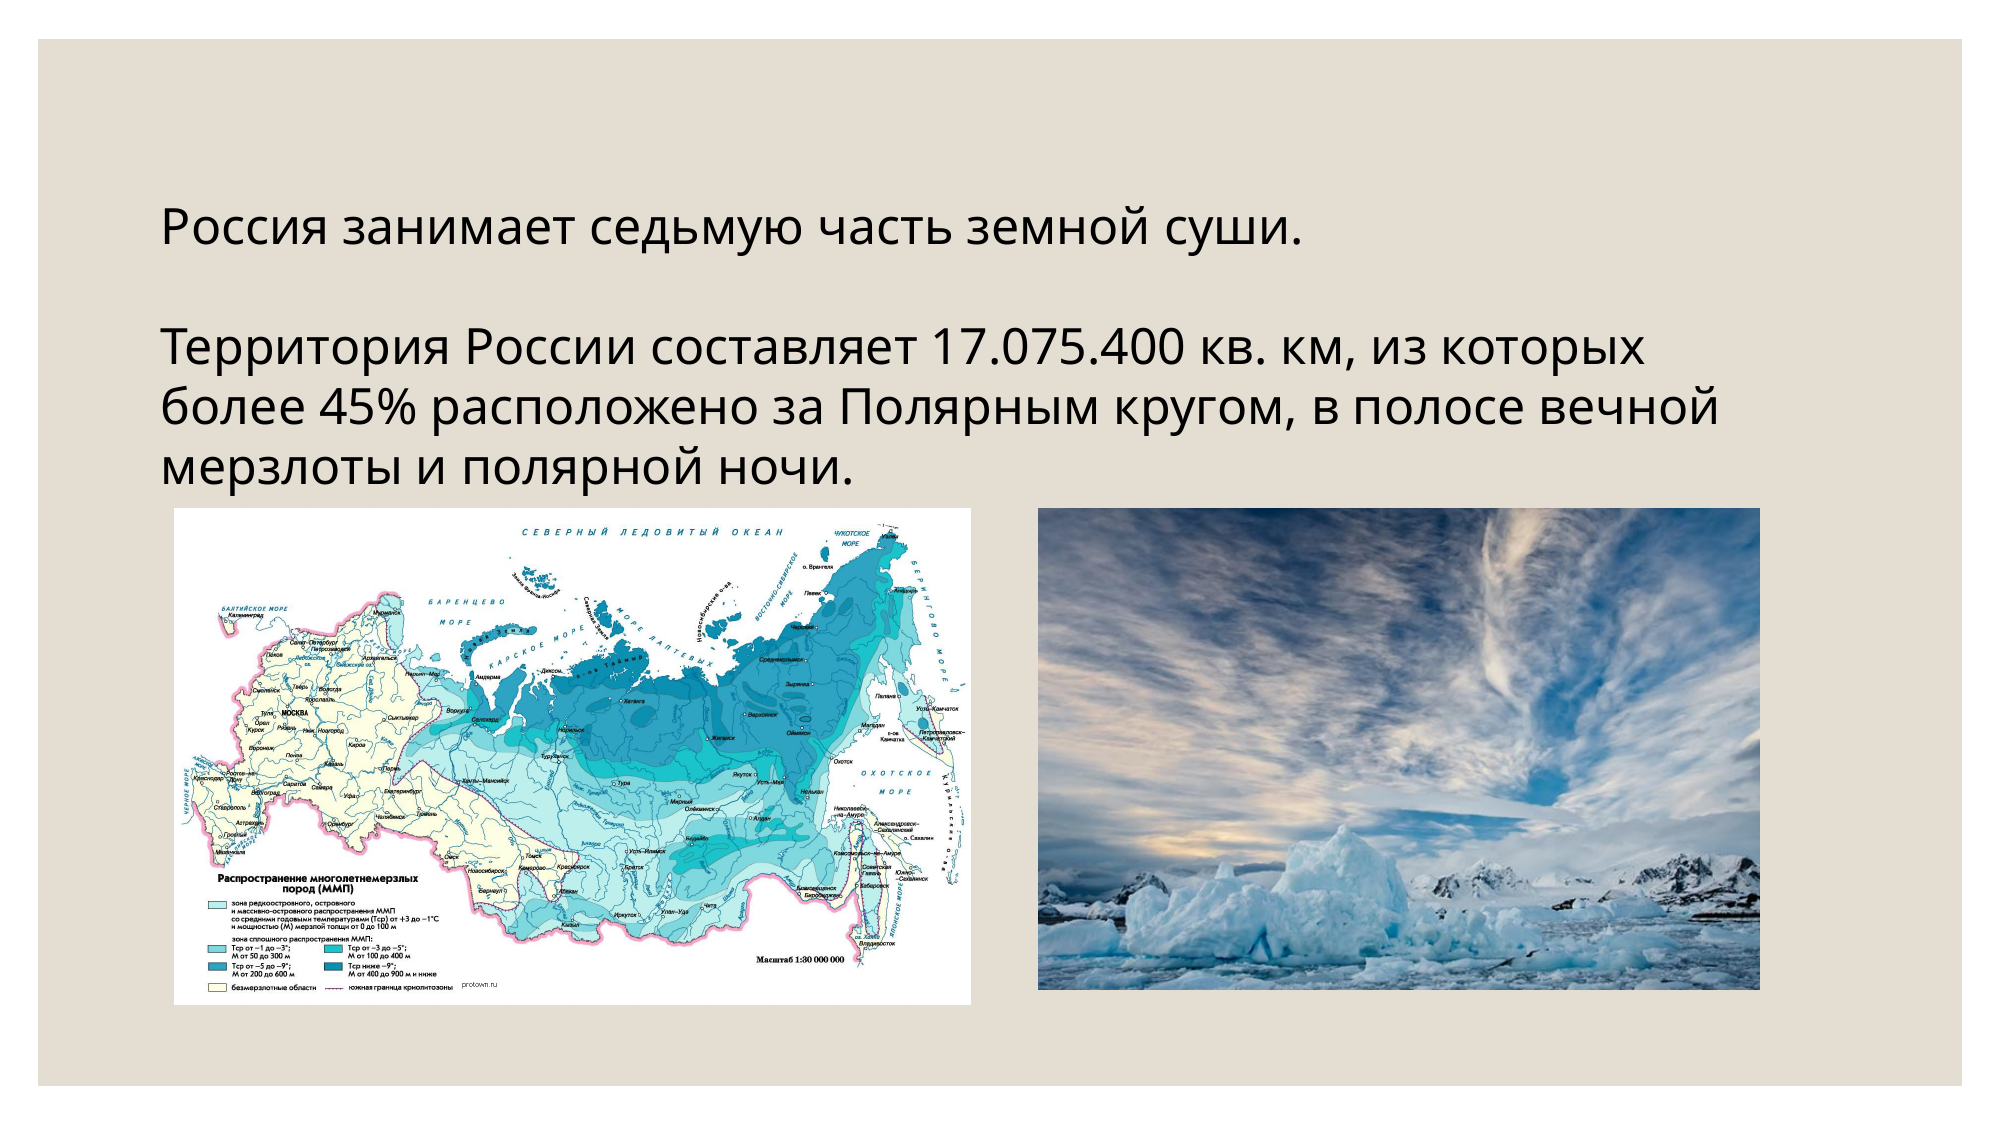

# Россия занимает седьмую часть земной суши. Территория России составляет 17.075.400 кв. км, из которых более 45% расположено за Полярным кругом, в полосе вечной мерзлоты и полярной ночи.